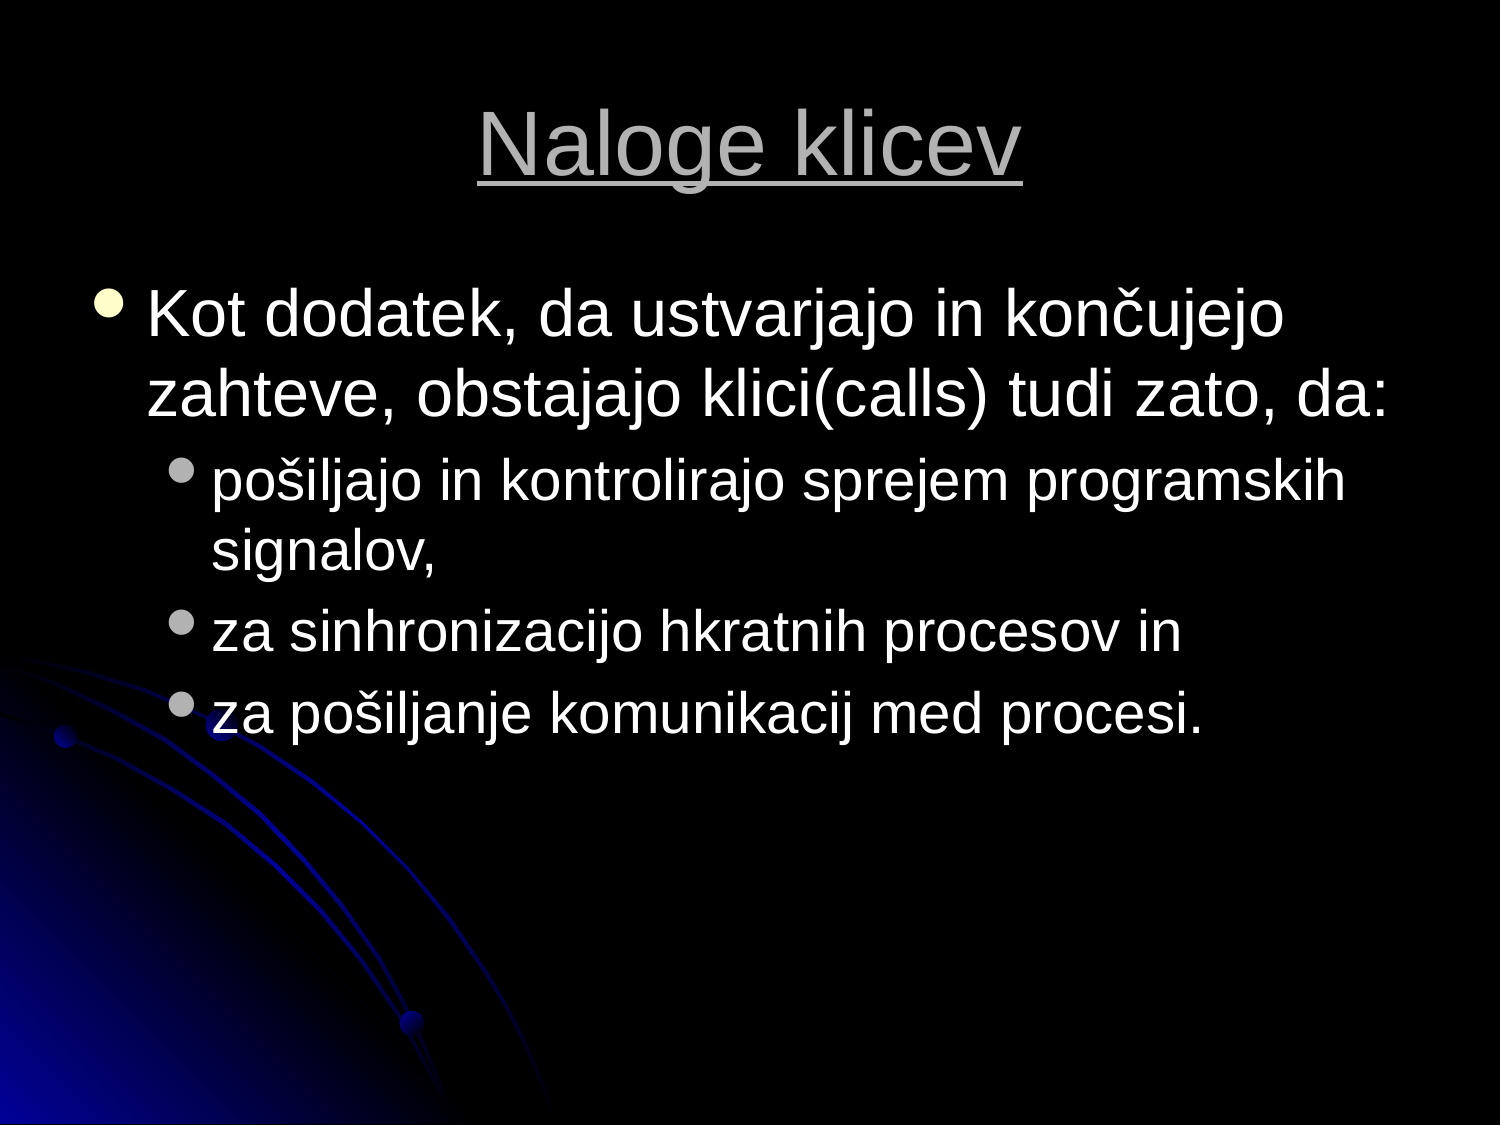

# Naloge klicev
Kot dodatek, da ustvarjajo in končujejo zahteve, obstajajo klici(calls) tudi zato, da:
pošiljajo in kontrolirajo sprejem programskih signalov,
za sinhronizacijo hkratnih procesov in
za pošiljanje komunikacij med procesi.